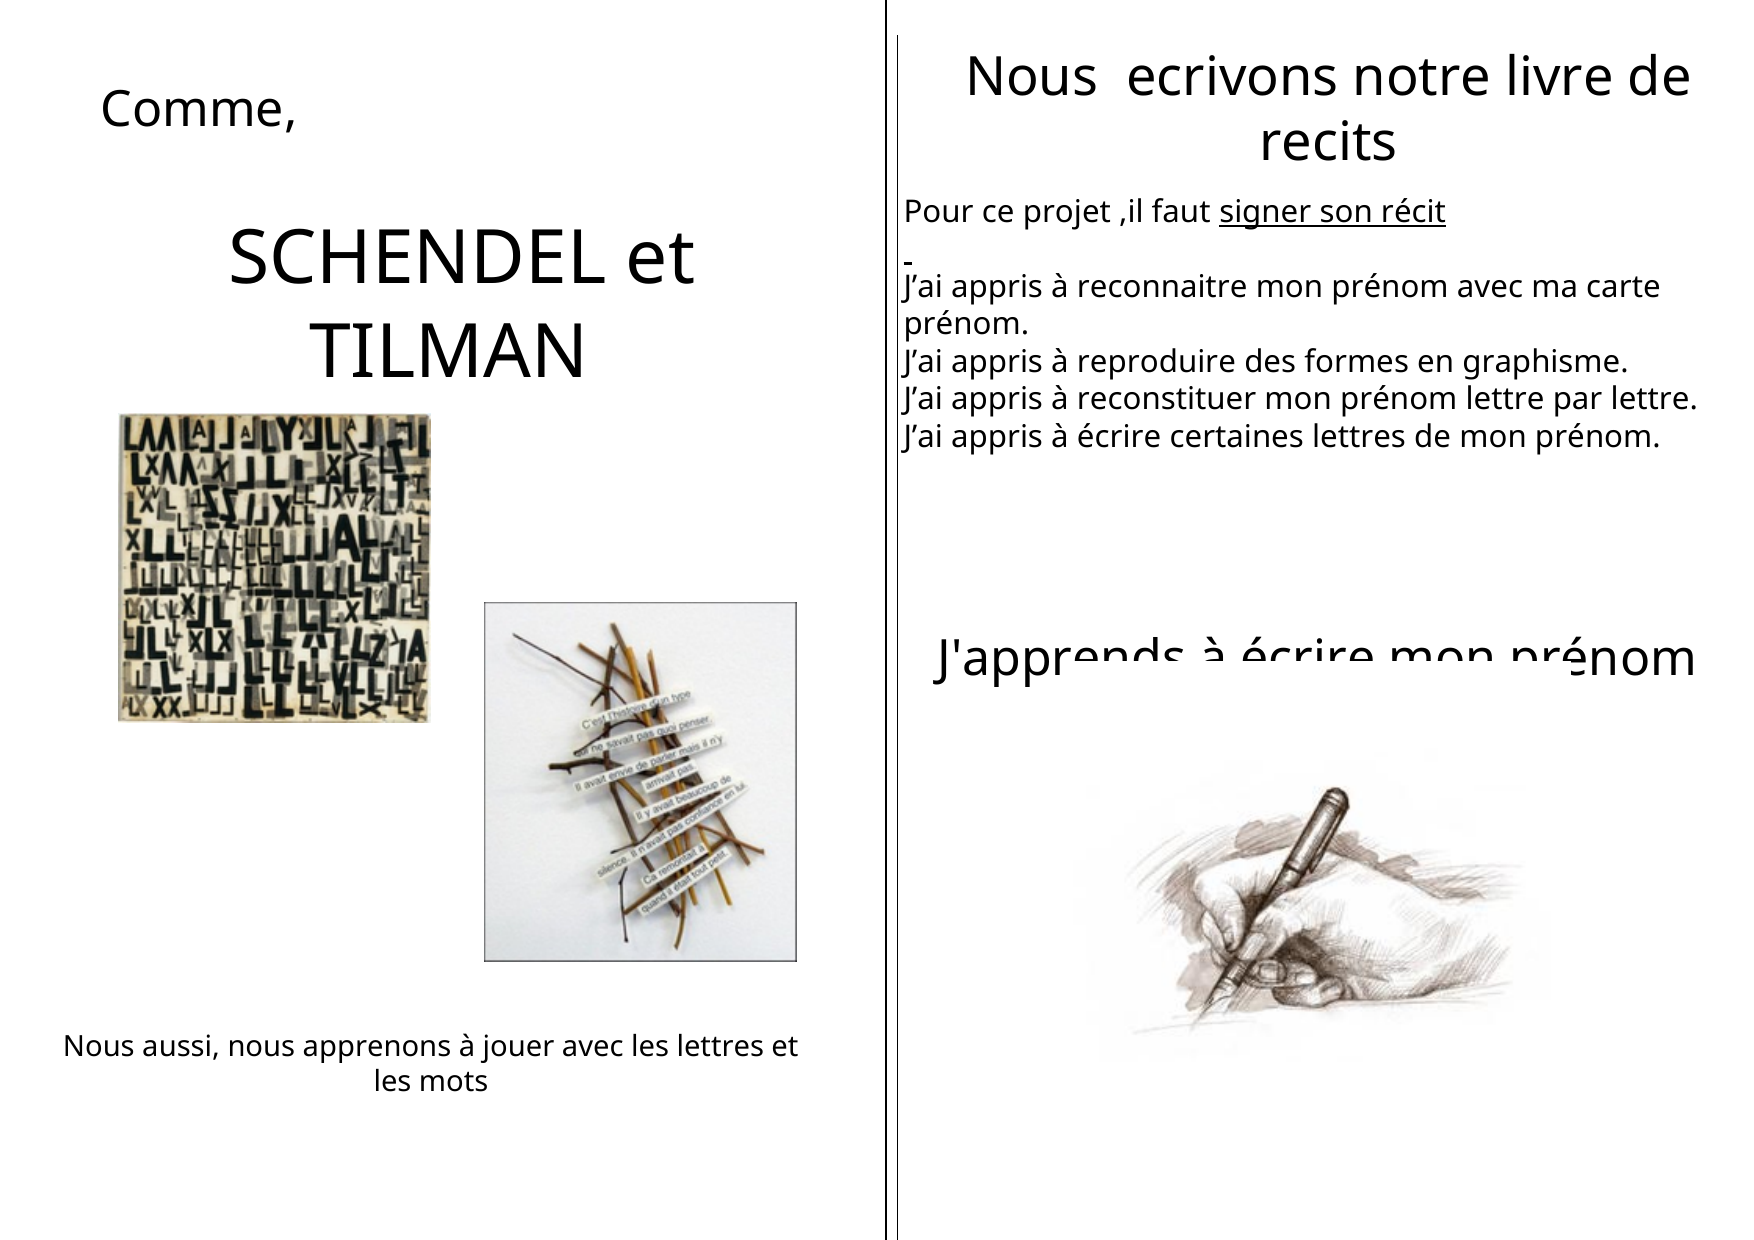

Nous ecrivons notre livre de recits
Comme,
Pour ce projet ,il faut signer son récit
J’ai appris à reconnaitre mon prénom avec ma carte prénom.
J’ai appris à reproduire des formes en graphisme.
J’ai appris à reconstituer mon prénom lettre par lettre.
J’ai appris à écrire certaines lettres de mon prénom.
 J'apprends à écrire mon prénom
 SCHENDEL et
TILMAN
Nous aussi, nous apprenons à jouer avec les lettres et les mots